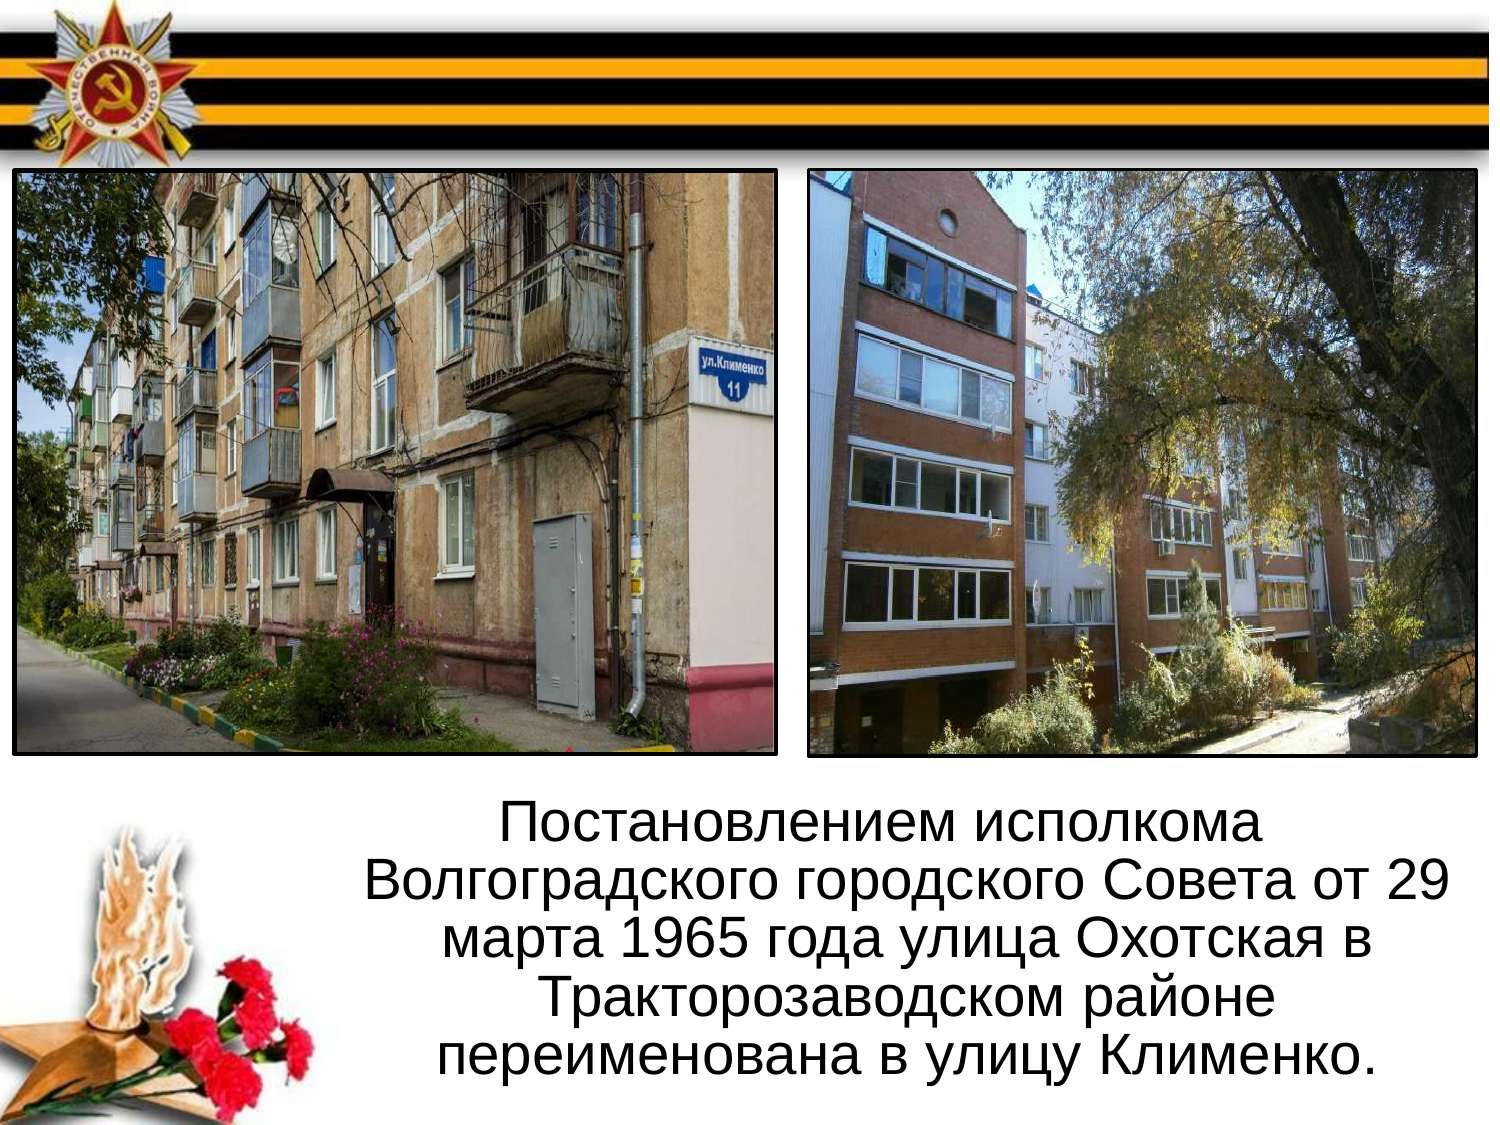

#
Постановлением исполкома Волгоградского городского Совета от 29 марта 1965 года улица Охотская в Тракторозаводском районе переименована в улицу Клименко.